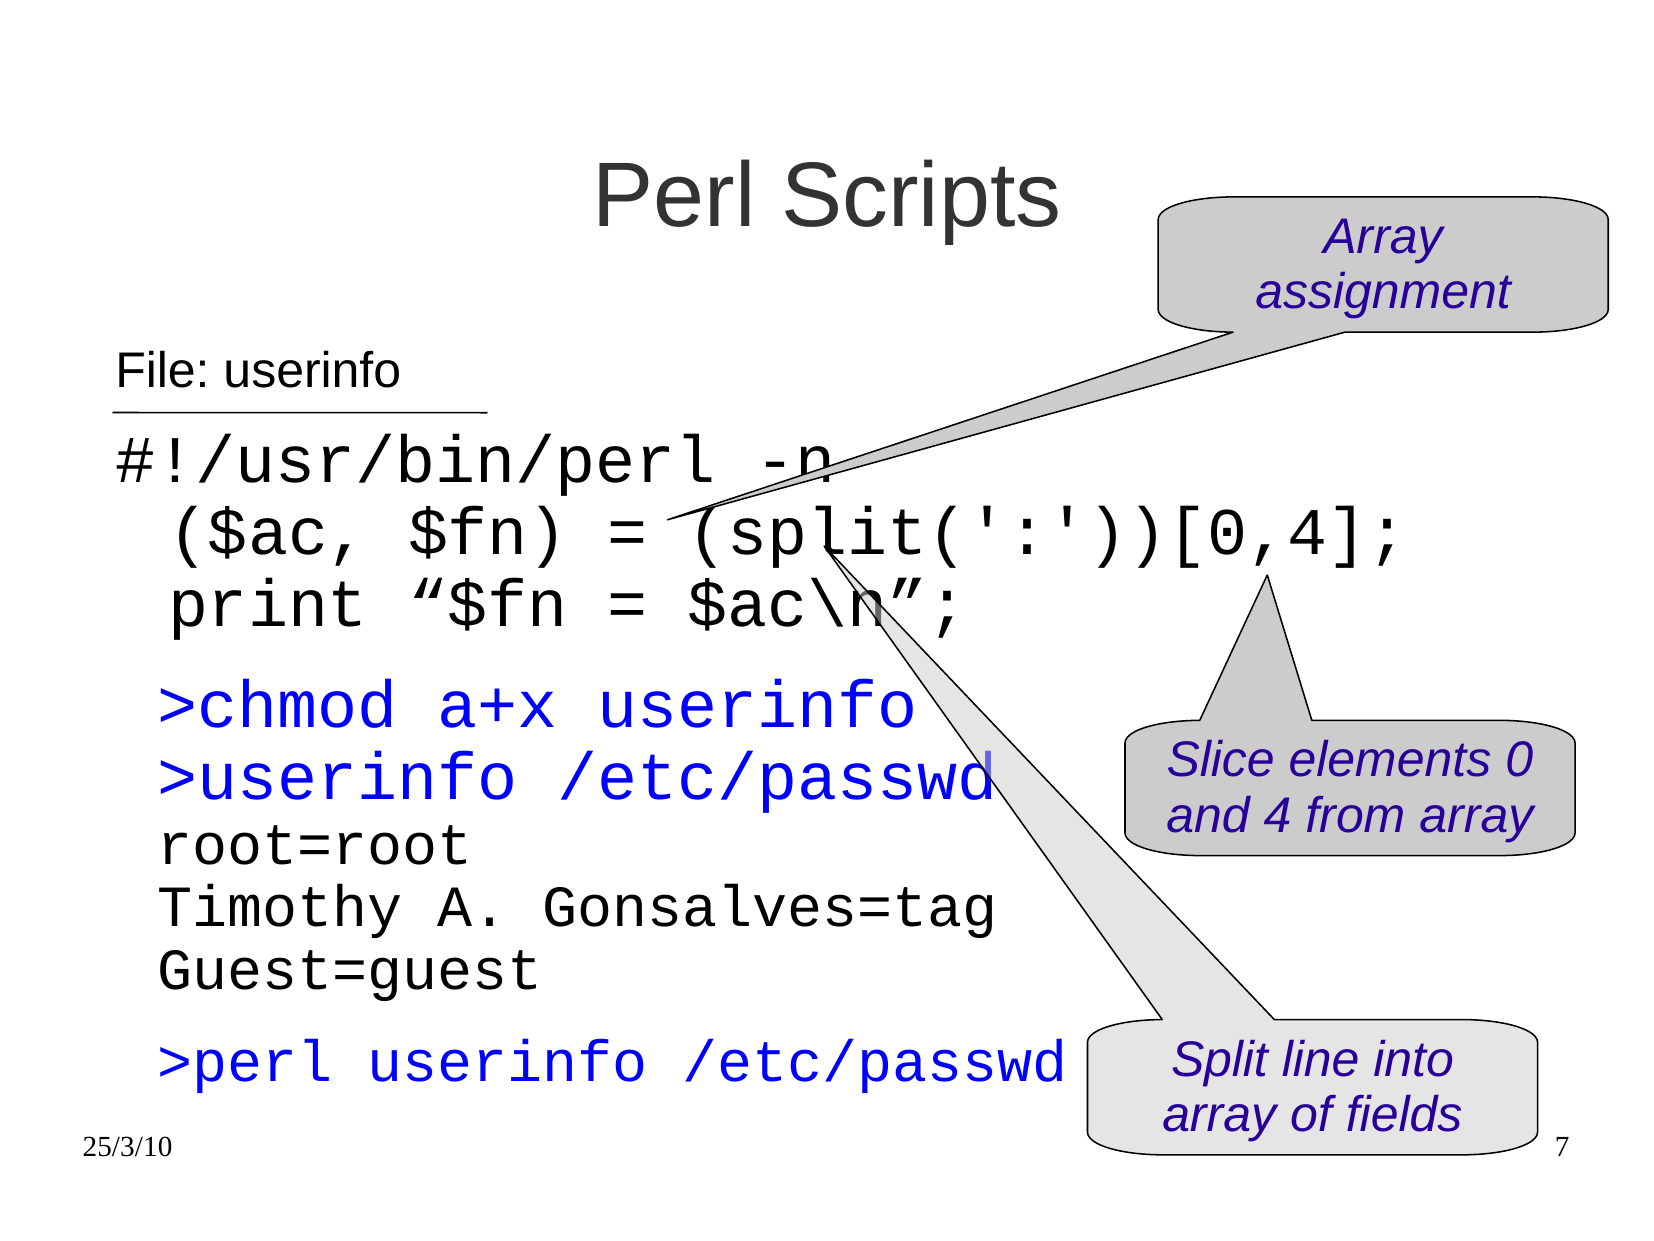

# Perl Scripts
Array assignment
File: userinfo
#!/usr/bin/perl -n
($ac, $fn) = (split(':'))[0,4];
print “$fn = $ac\n”;
>chmod a+x userinfo
>userinfo /etc/passwd
root=root
Timothy A. Gonsalves=tag
Guest=guest
>perl userinfo /etc/passwd
Slice elements 0 and 4 from array
Split line into array of fields
7